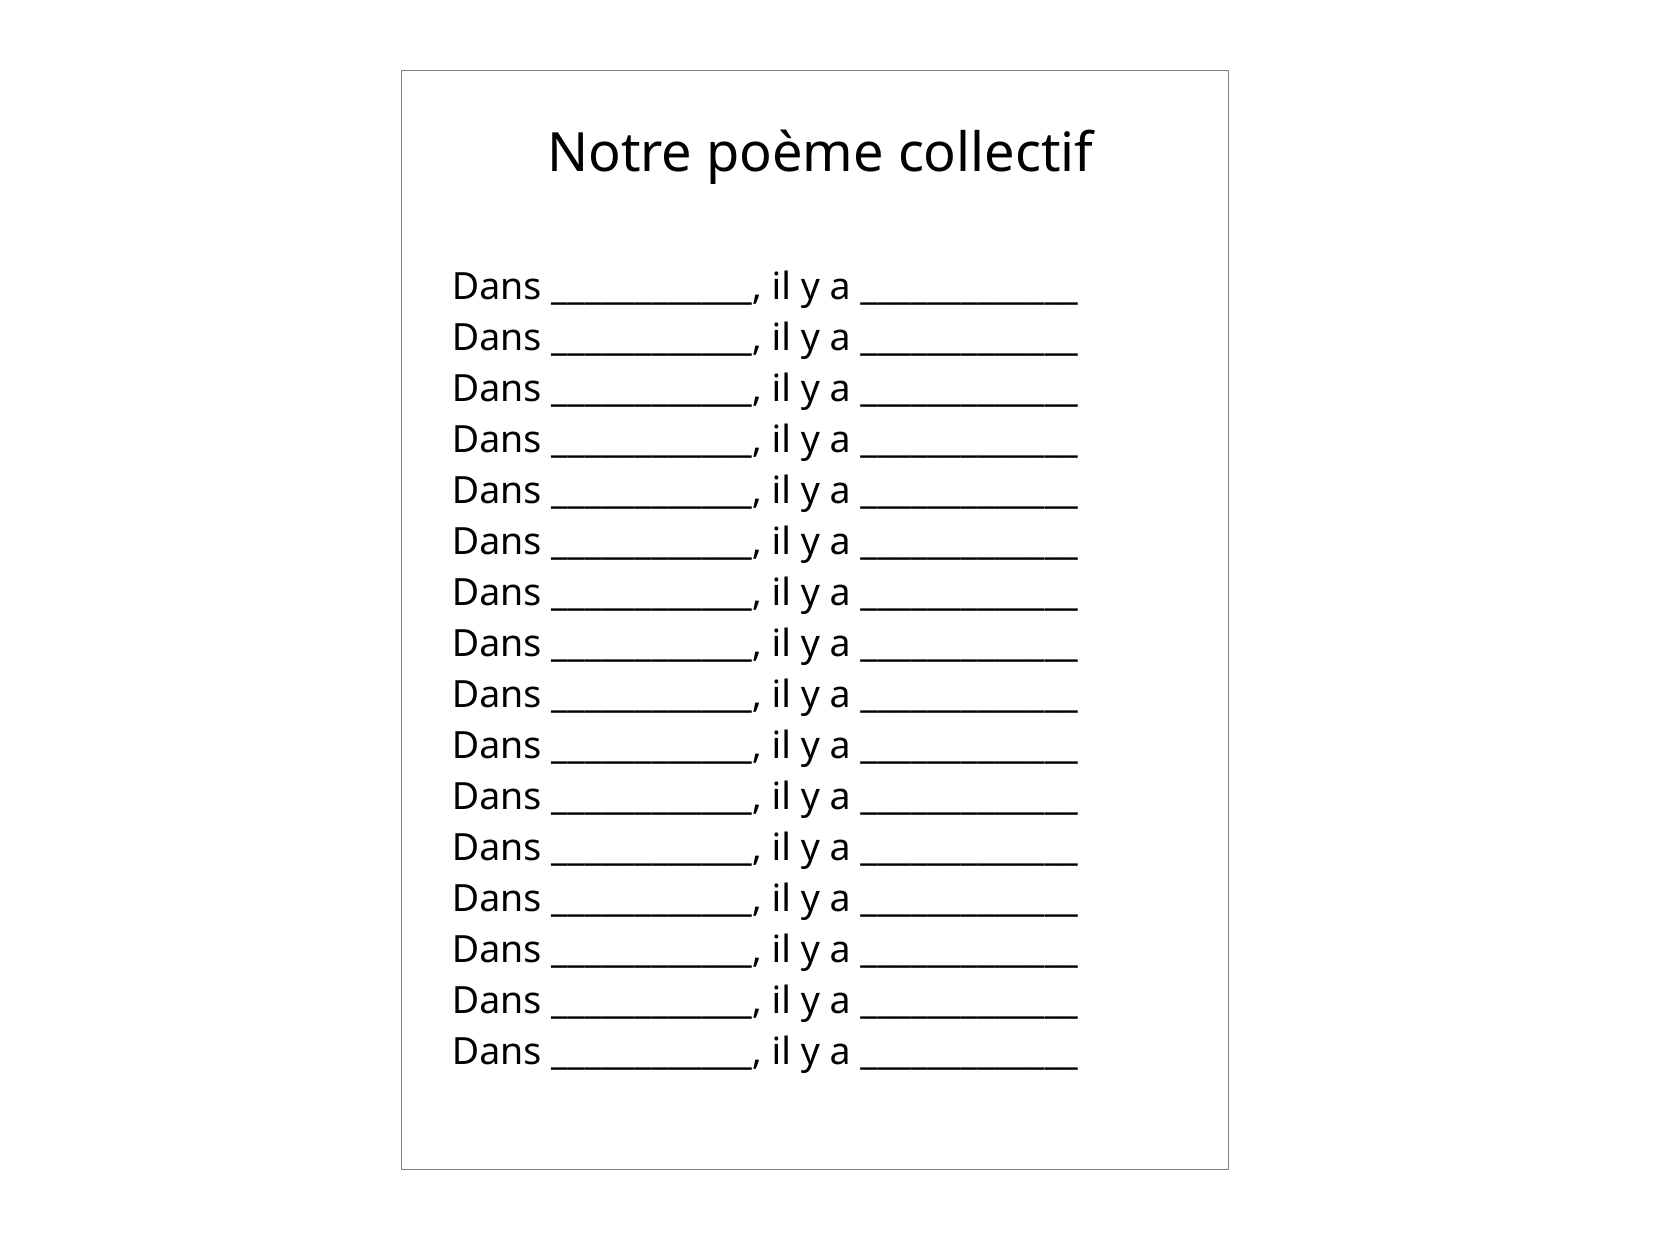

Notre poème collectif
Dans ____________, il y a _____________
Dans ____________, il y a _____________
Dans ____________, il y a _____________
Dans ____________, il y a _____________
Dans ____________, il y a _____________
Dans ____________, il y a _____________
Dans ____________, il y a _____________
Dans ____________, il y a _____________
Dans ____________, il y a _____________
Dans ____________, il y a _____________
Dans ____________, il y a _____________
Dans ____________, il y a _____________
Dans ____________, il y a _____________
Dans ____________, il y a _____________
Dans ____________, il y a _____________
Dans ____________, il y a _____________